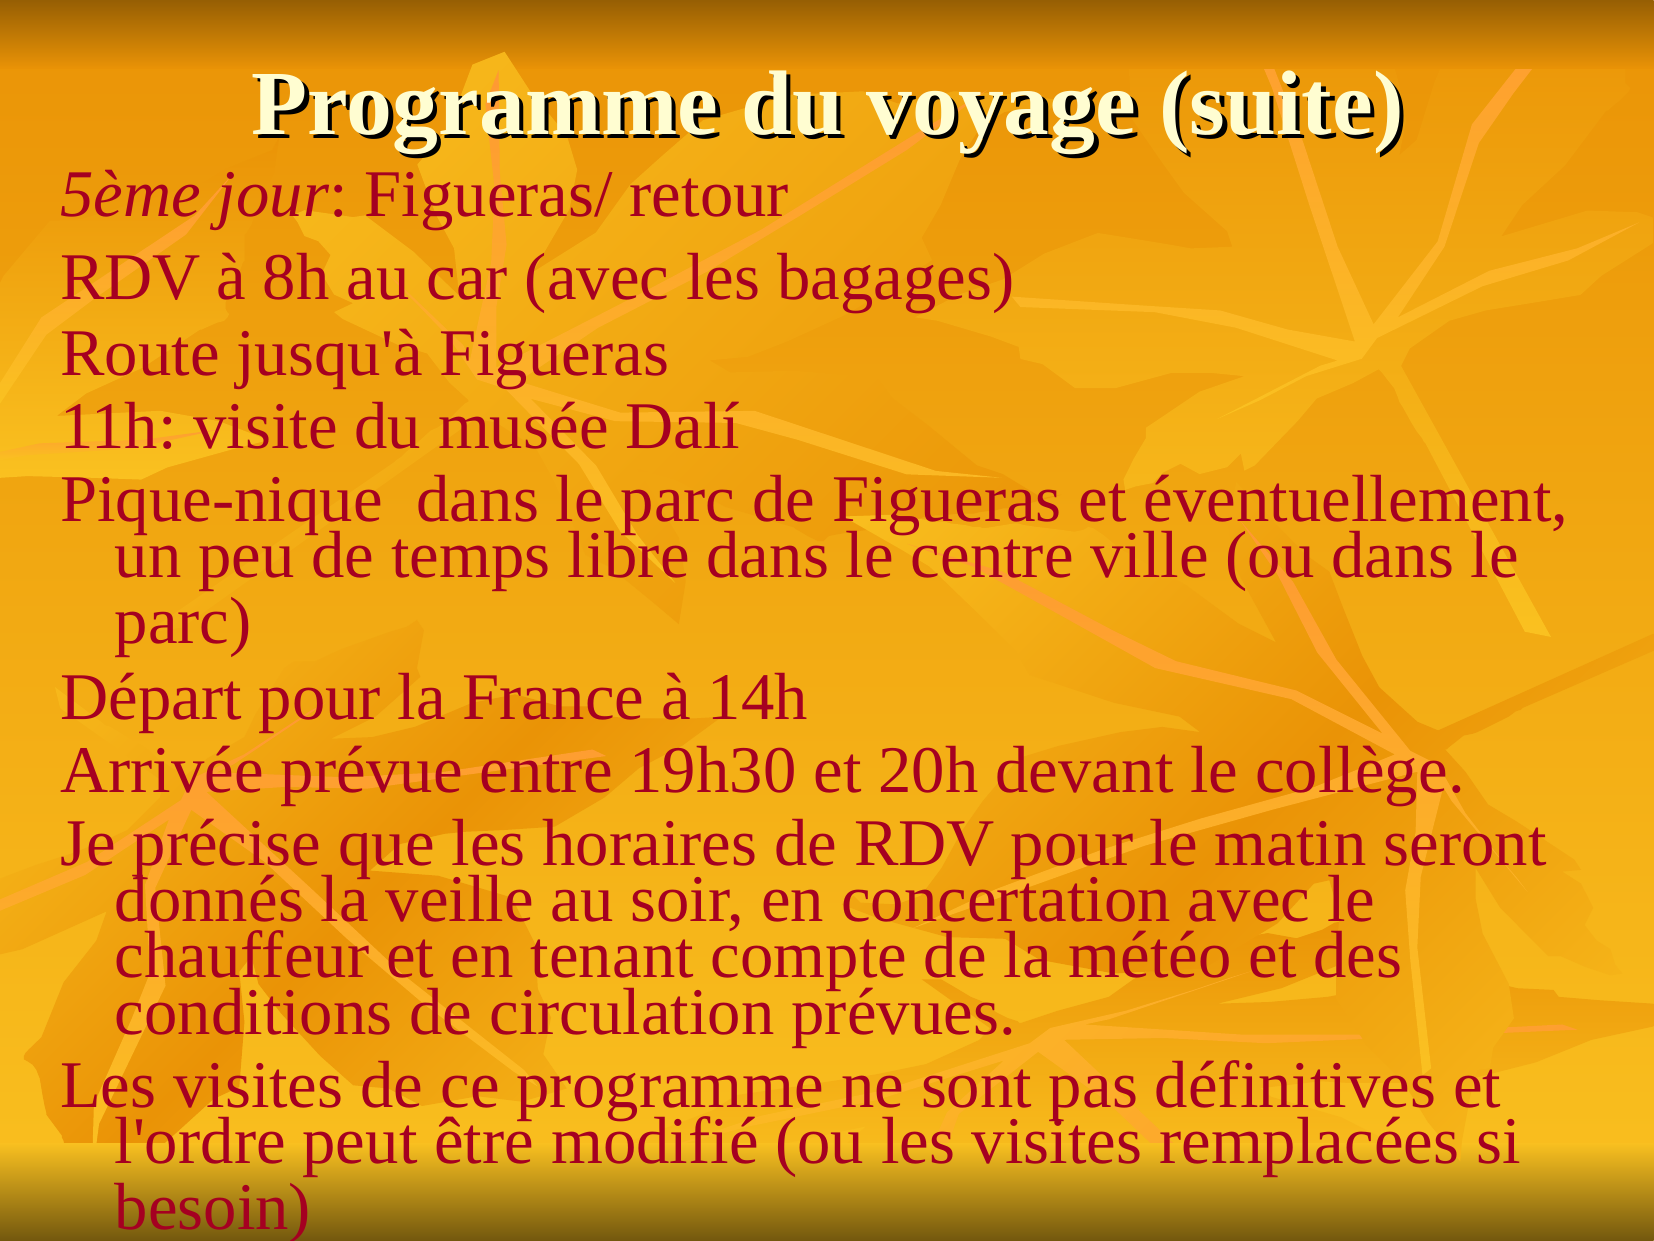

# Programme du voyage (suite)‏
5ème jour: Figueras/ retour
RDV à 8h au car (avec les bagages)‏
Route jusqu'à Figueras
11h: visite du musée Dalí
Pique-nique dans le parc de Figueras et éventuellement, un peu de temps libre dans le centre ville (ou dans le parc)‏
Départ pour la France à 14h
Arrivée prévue entre 19h30 et 20h devant le collège.
Je précise que les horaires de RDV pour le matin seront donnés la veille au soir, en concertation avec le chauffeur et en tenant compte de la météo et des conditions de circulation prévues.
Les visites de ce programme ne sont pas définitives et l'ordre peut être modifié (ou les visites remplacées si besoin)‏